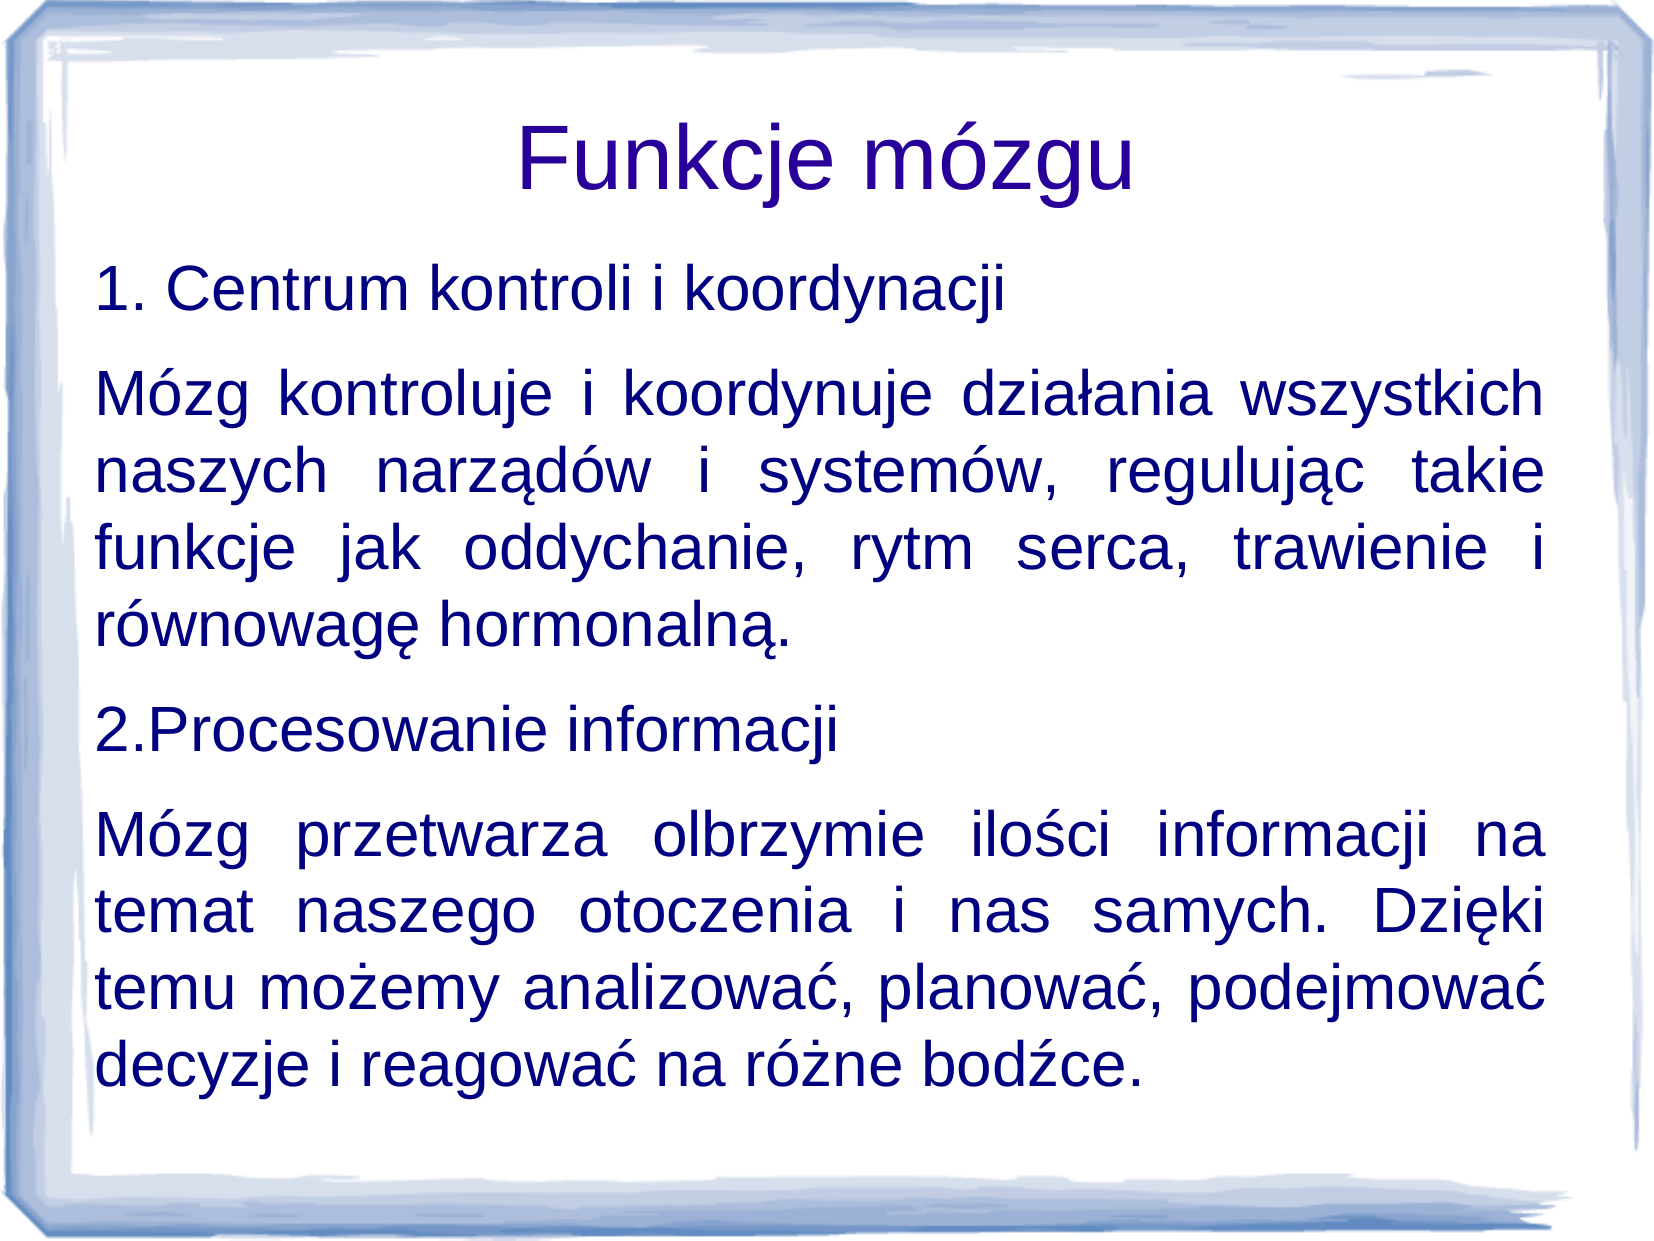

# Funkcje mózgu
1. Centrum kontroli i koordynacji
Mózg kontroluje i koordynuje działania wszystkich naszych narządów i systemów, regulując takie funkcje jak oddychanie, rytm serca, trawienie i równowagę hormonalną.
2.Procesowanie informacji
Mózg przetwarza olbrzymie ilości informacji na temat naszego otoczenia i nas samych. Dzięki temu możemy analizować, planować, podejmować decyzje i reagować na różne bodźce.